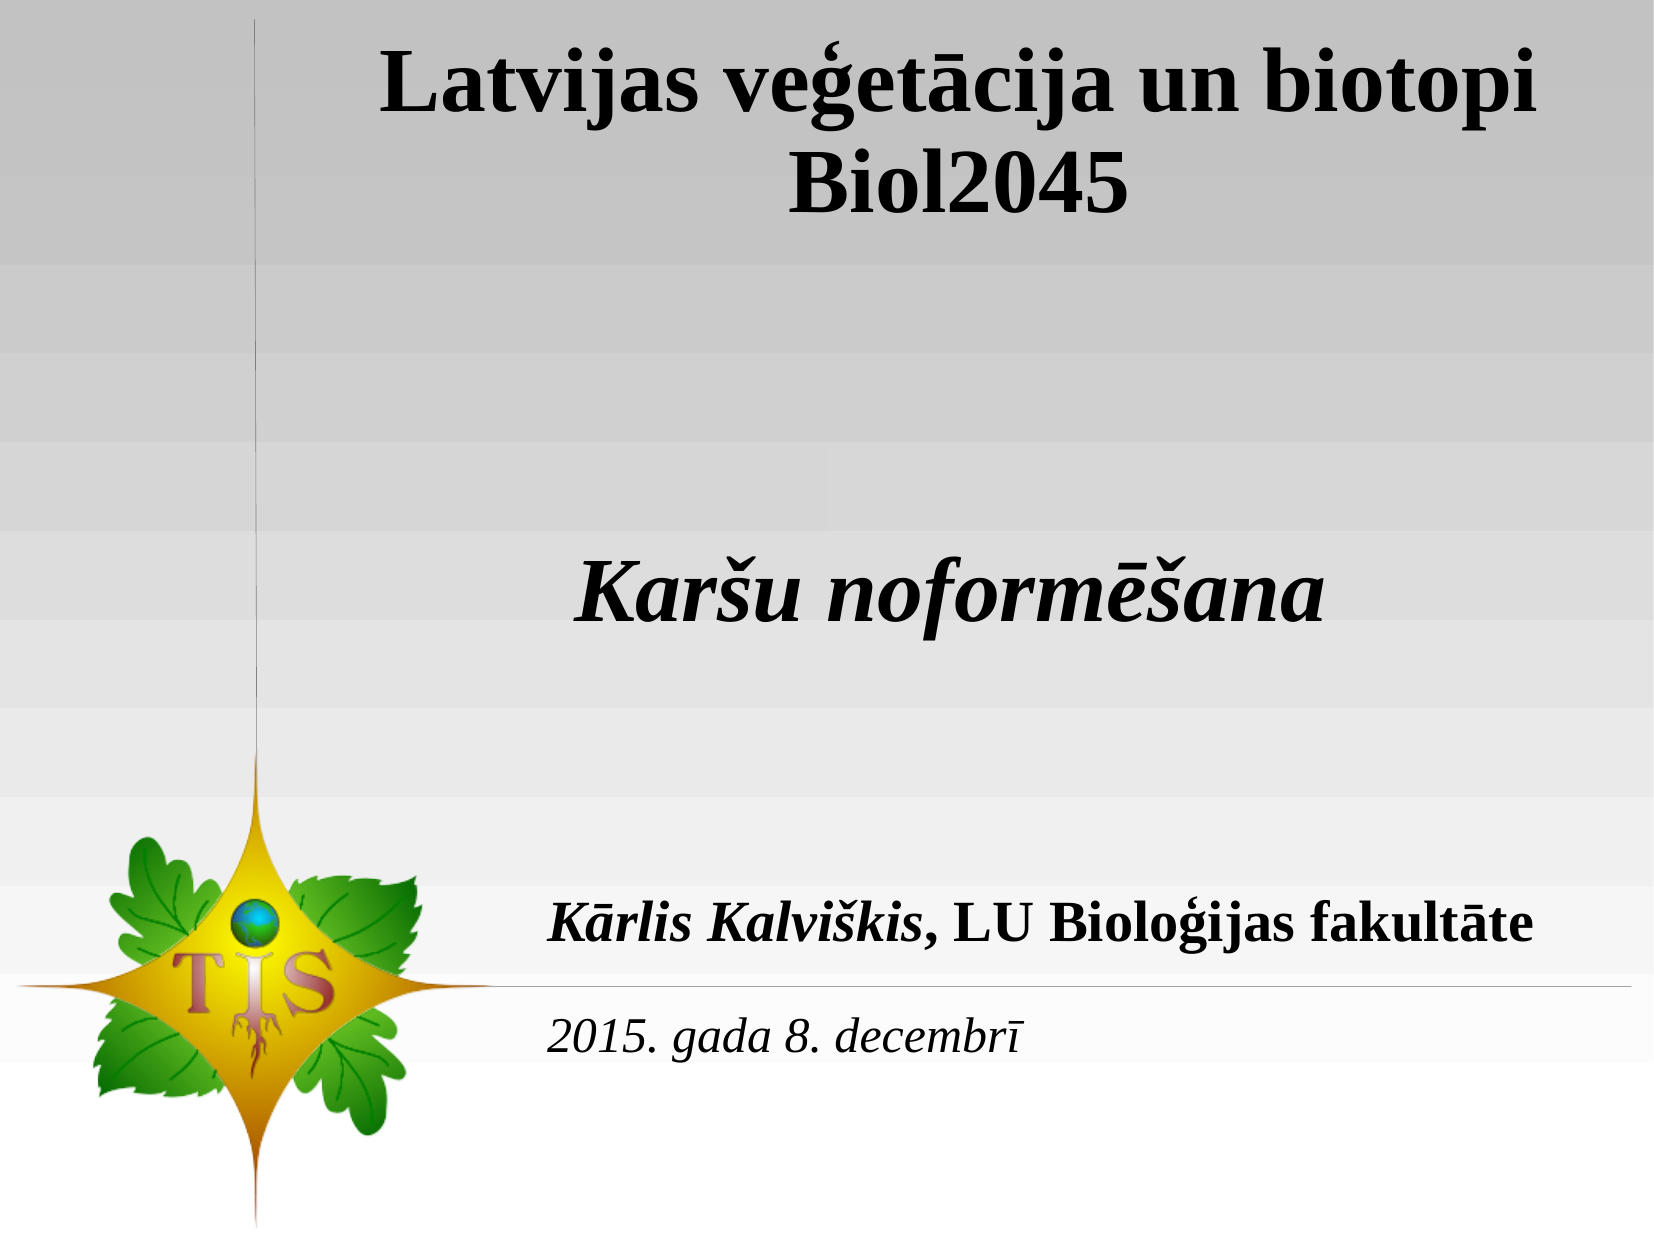

# Karšu noformēšana
2015. gada 8. decembrī